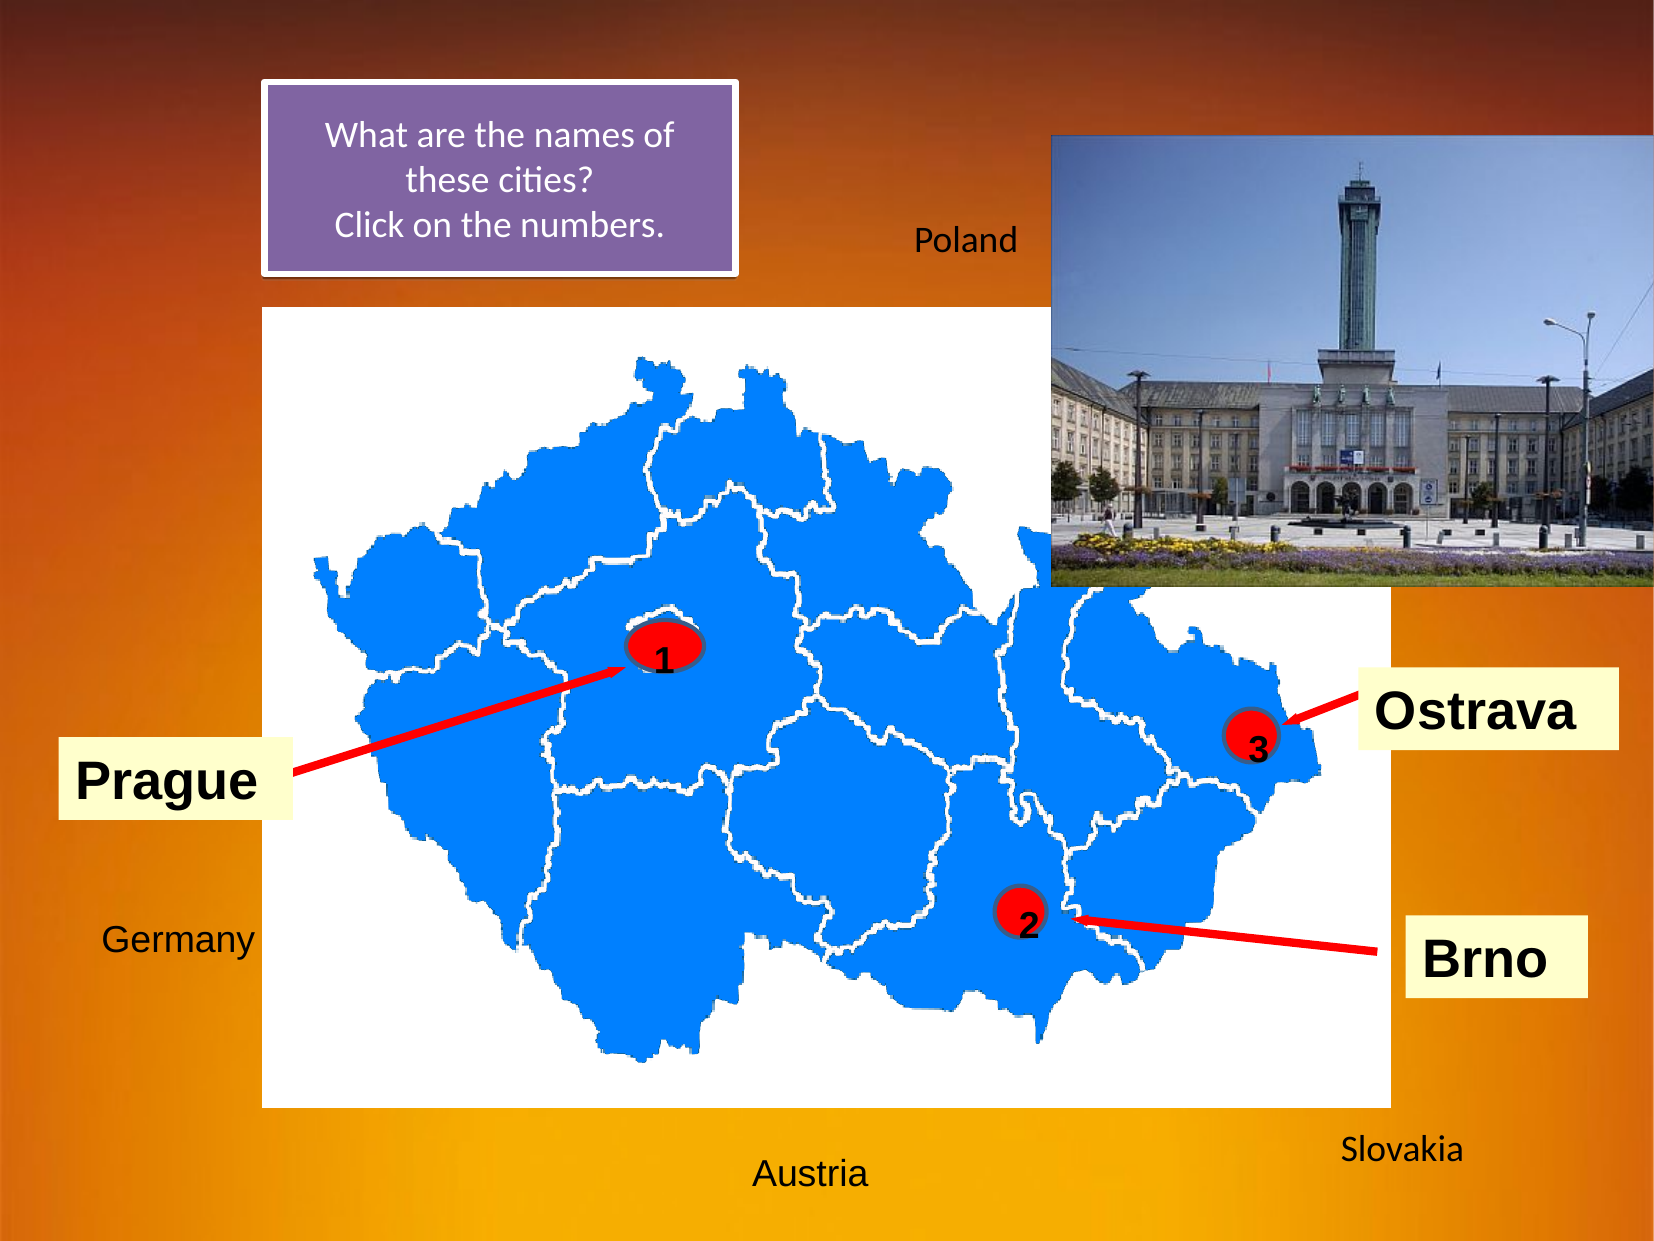

What are the names of these cities?
Click on the numbers.
Poland
1
Ostrava
3
Prague
2
Germany
Brno
Slovakia
Austria